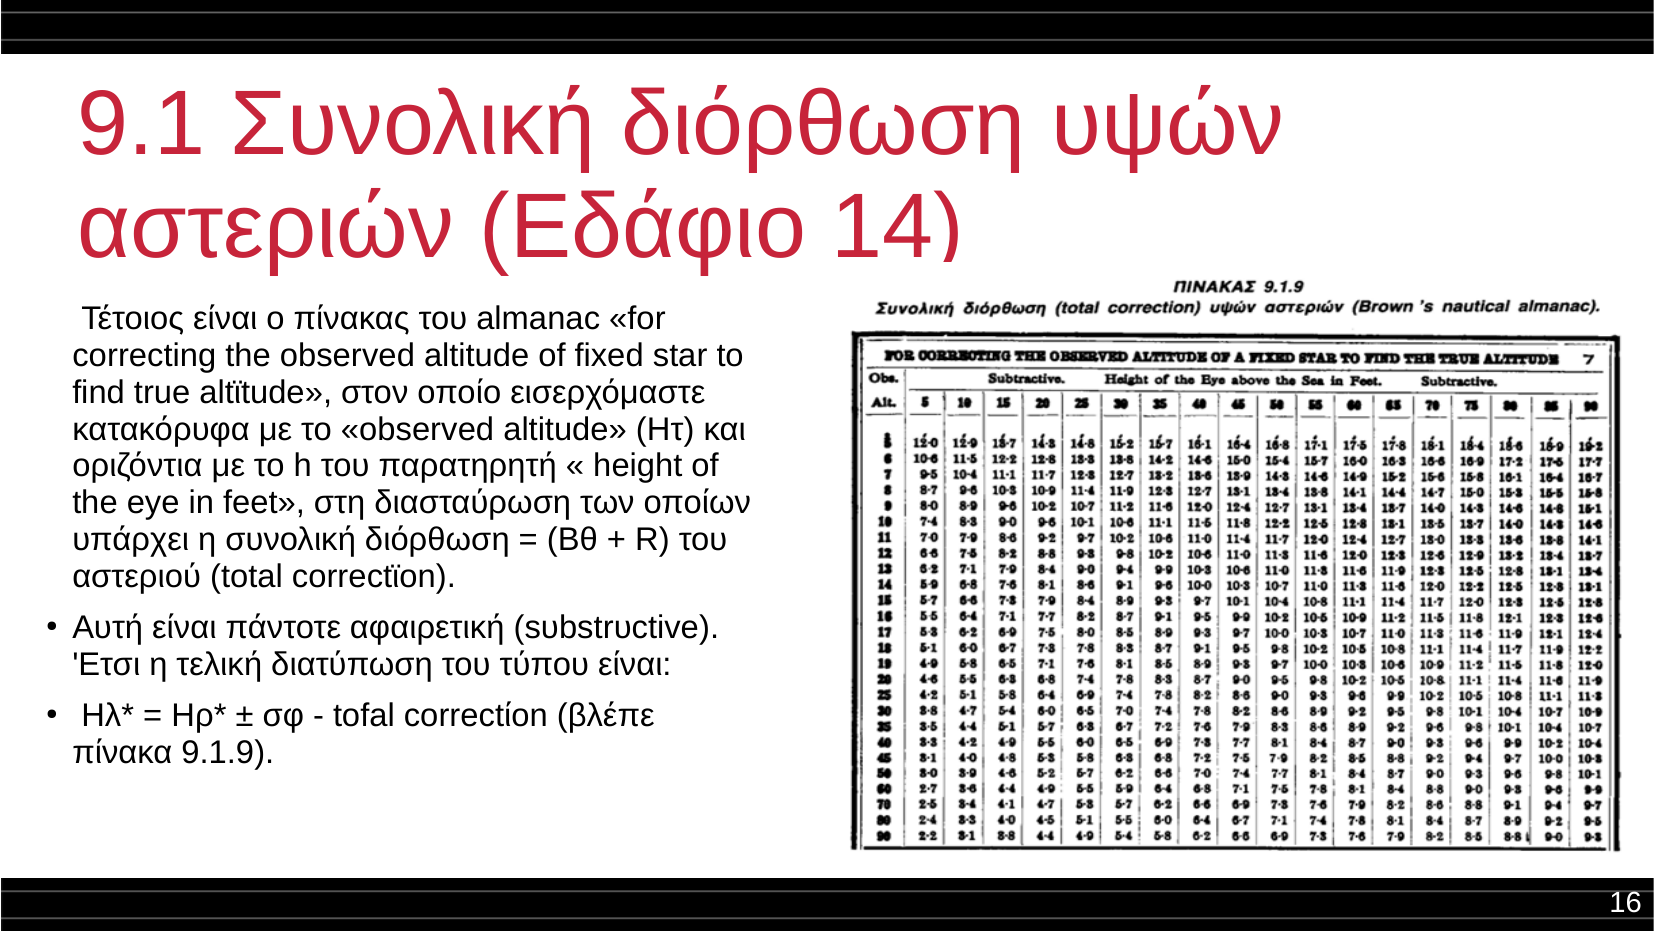

# 9.1 Συνολική διόρθωση υψών αστεριών (Εδάφιο 14)
 Τέτοιος είναι ο πίνακας του almanac «for correcting the observed altitude οf fixed star tο find true altϊtude», στον οποίο εισερχόμαστε κατακόρυφα με το «observed altitude» (Ητ) και οριζόντια με το h του παρατηρητή « height οf the eye in feet», στη διασταύρωση των οποίων υπάρχει η συνολική διόρθωση = (Βθ + R) του αστεριού (total correctϊon).
Αυτή είναι πάντοτε αφαιρετική (sυbstrυctive). 'Ετσι η τελική διατύπωση του τύπου είναι:
 Ηλ* = Ηρ* ± σφ - tofal correctίon (βλέπε πίνακα 9.1.9).